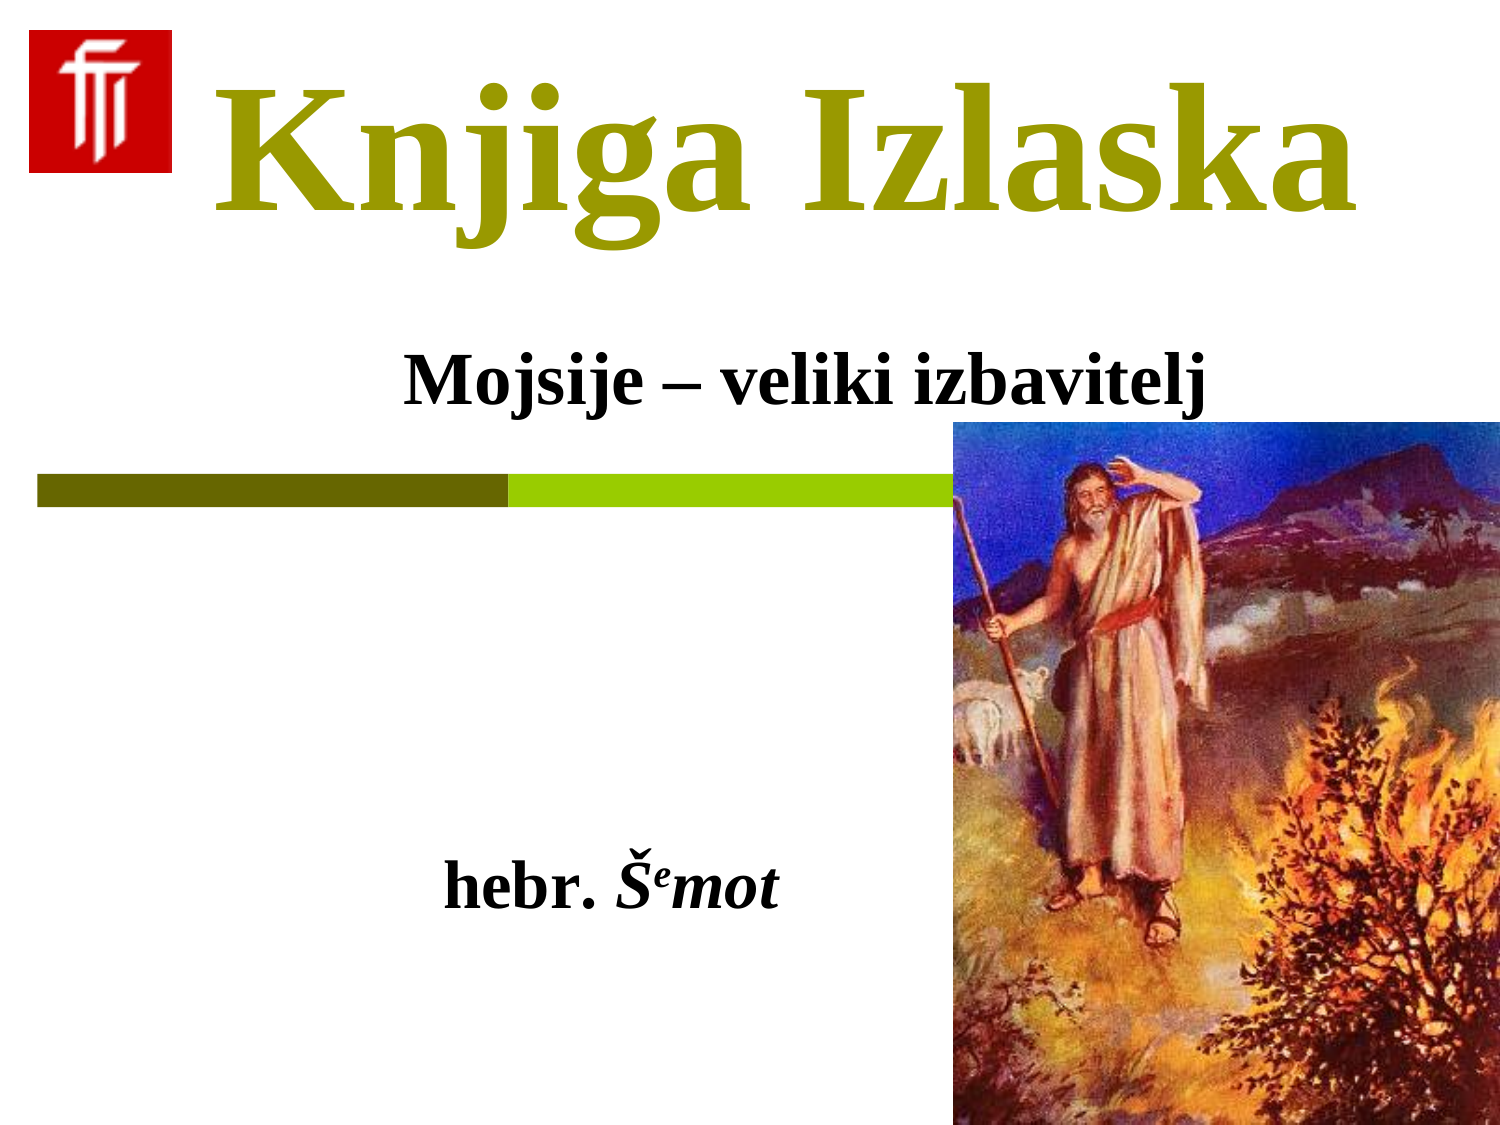

# Knjiga Izlaska Mojsije – veliki izbavitelj
hebr. Šemot